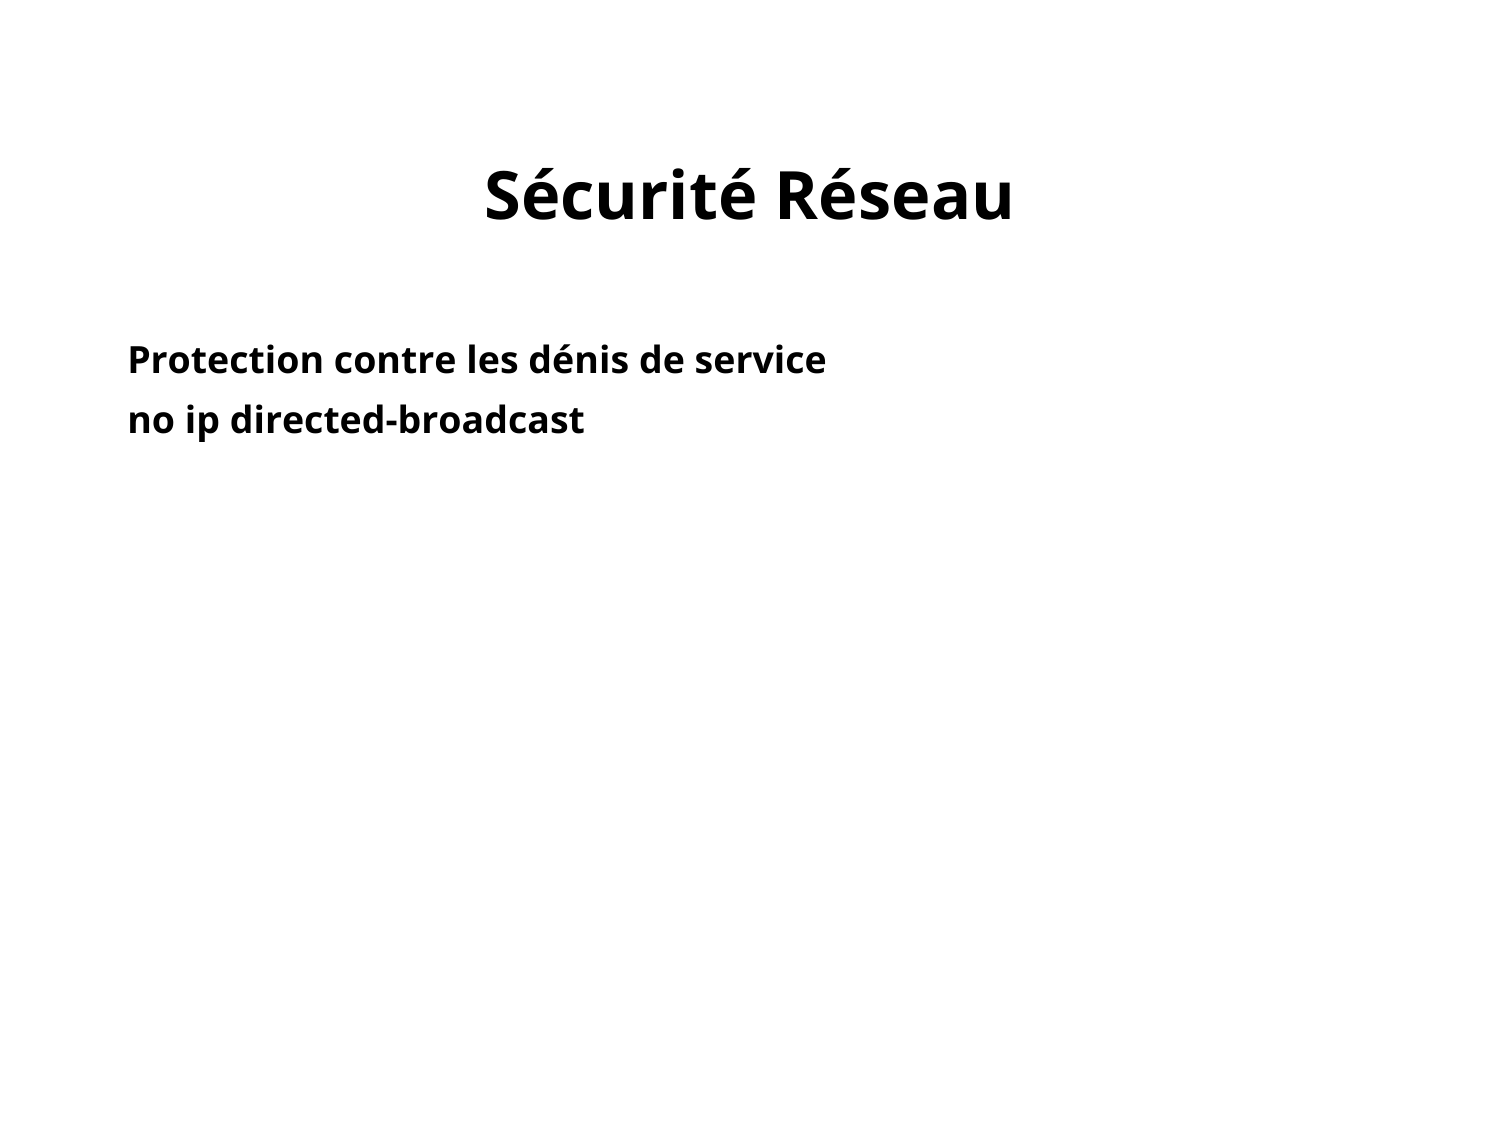

# Sécurité Réseau
Protection contre les dénis de service
no ip directed-broadcast